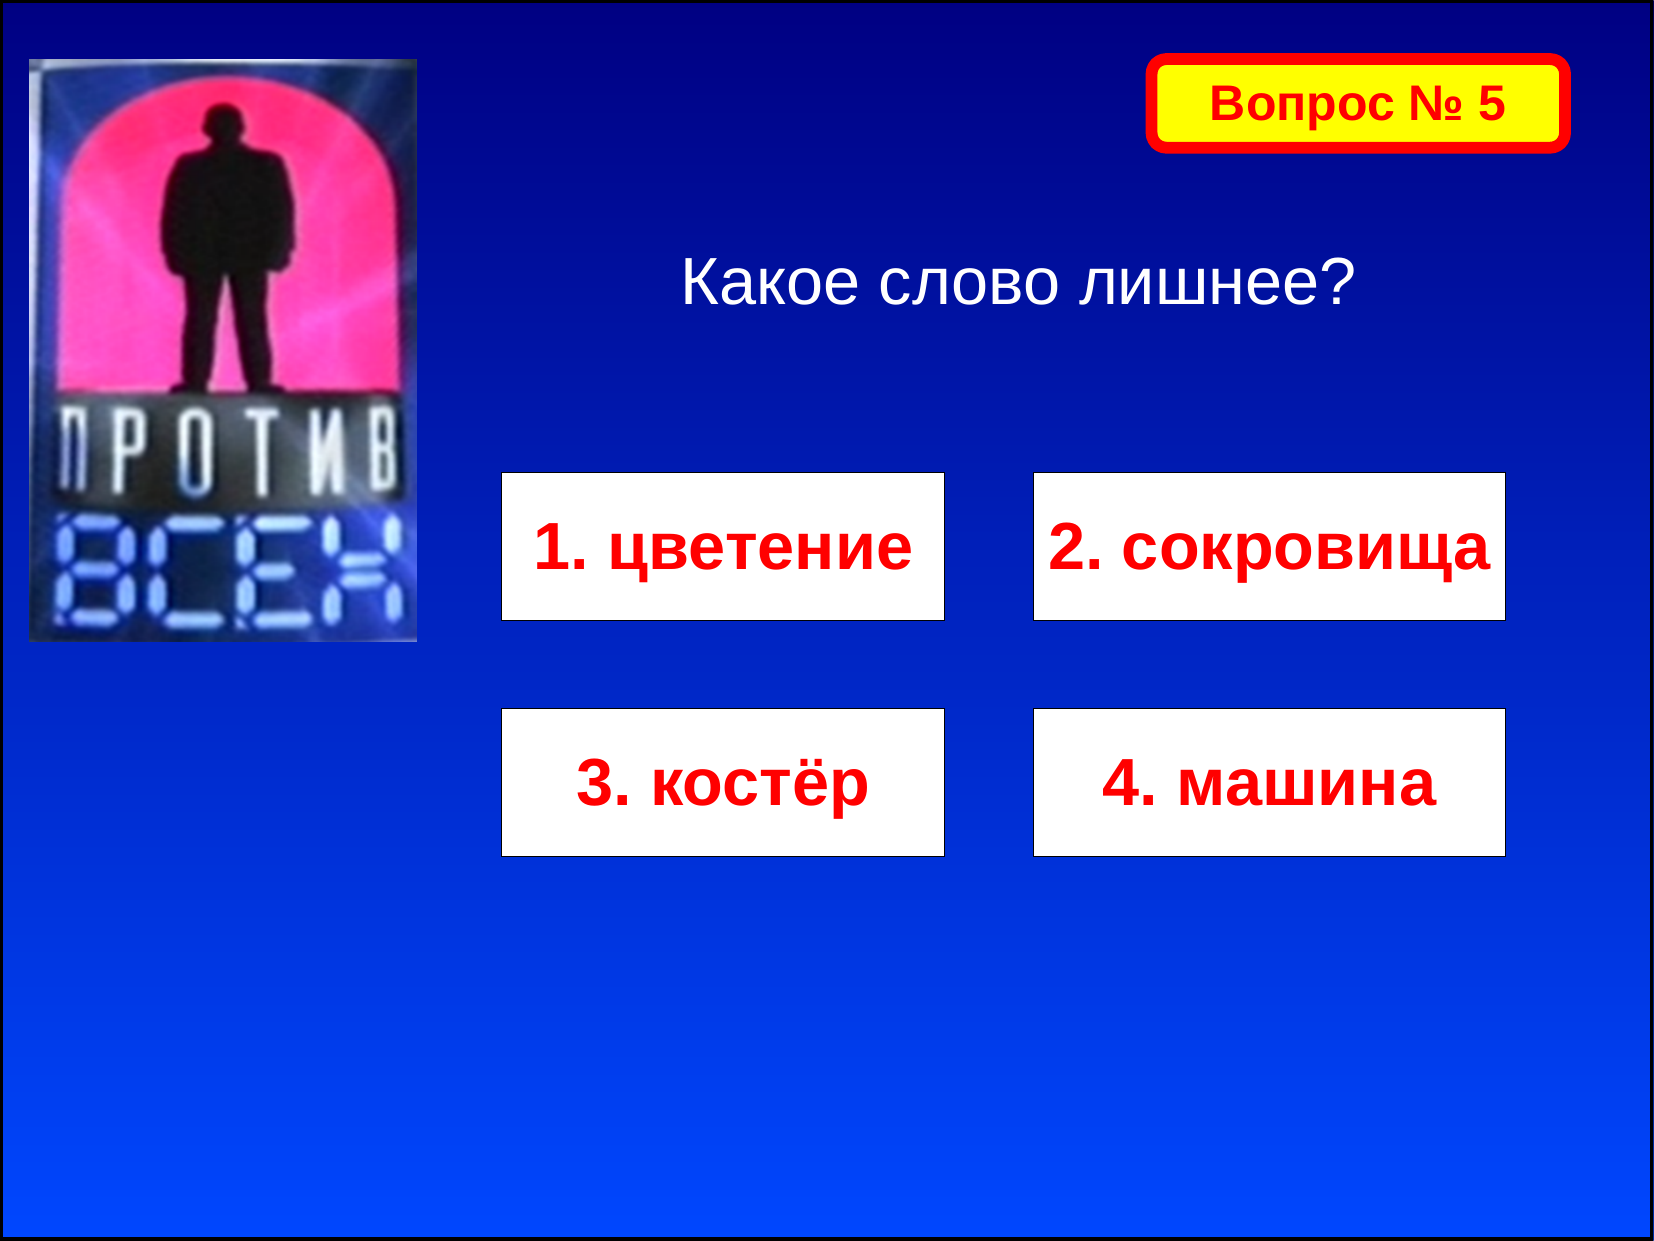

Вопрос № 5
Какое слово лишнее?
1. цветение
2. сокровища
3. костёр
4. машина